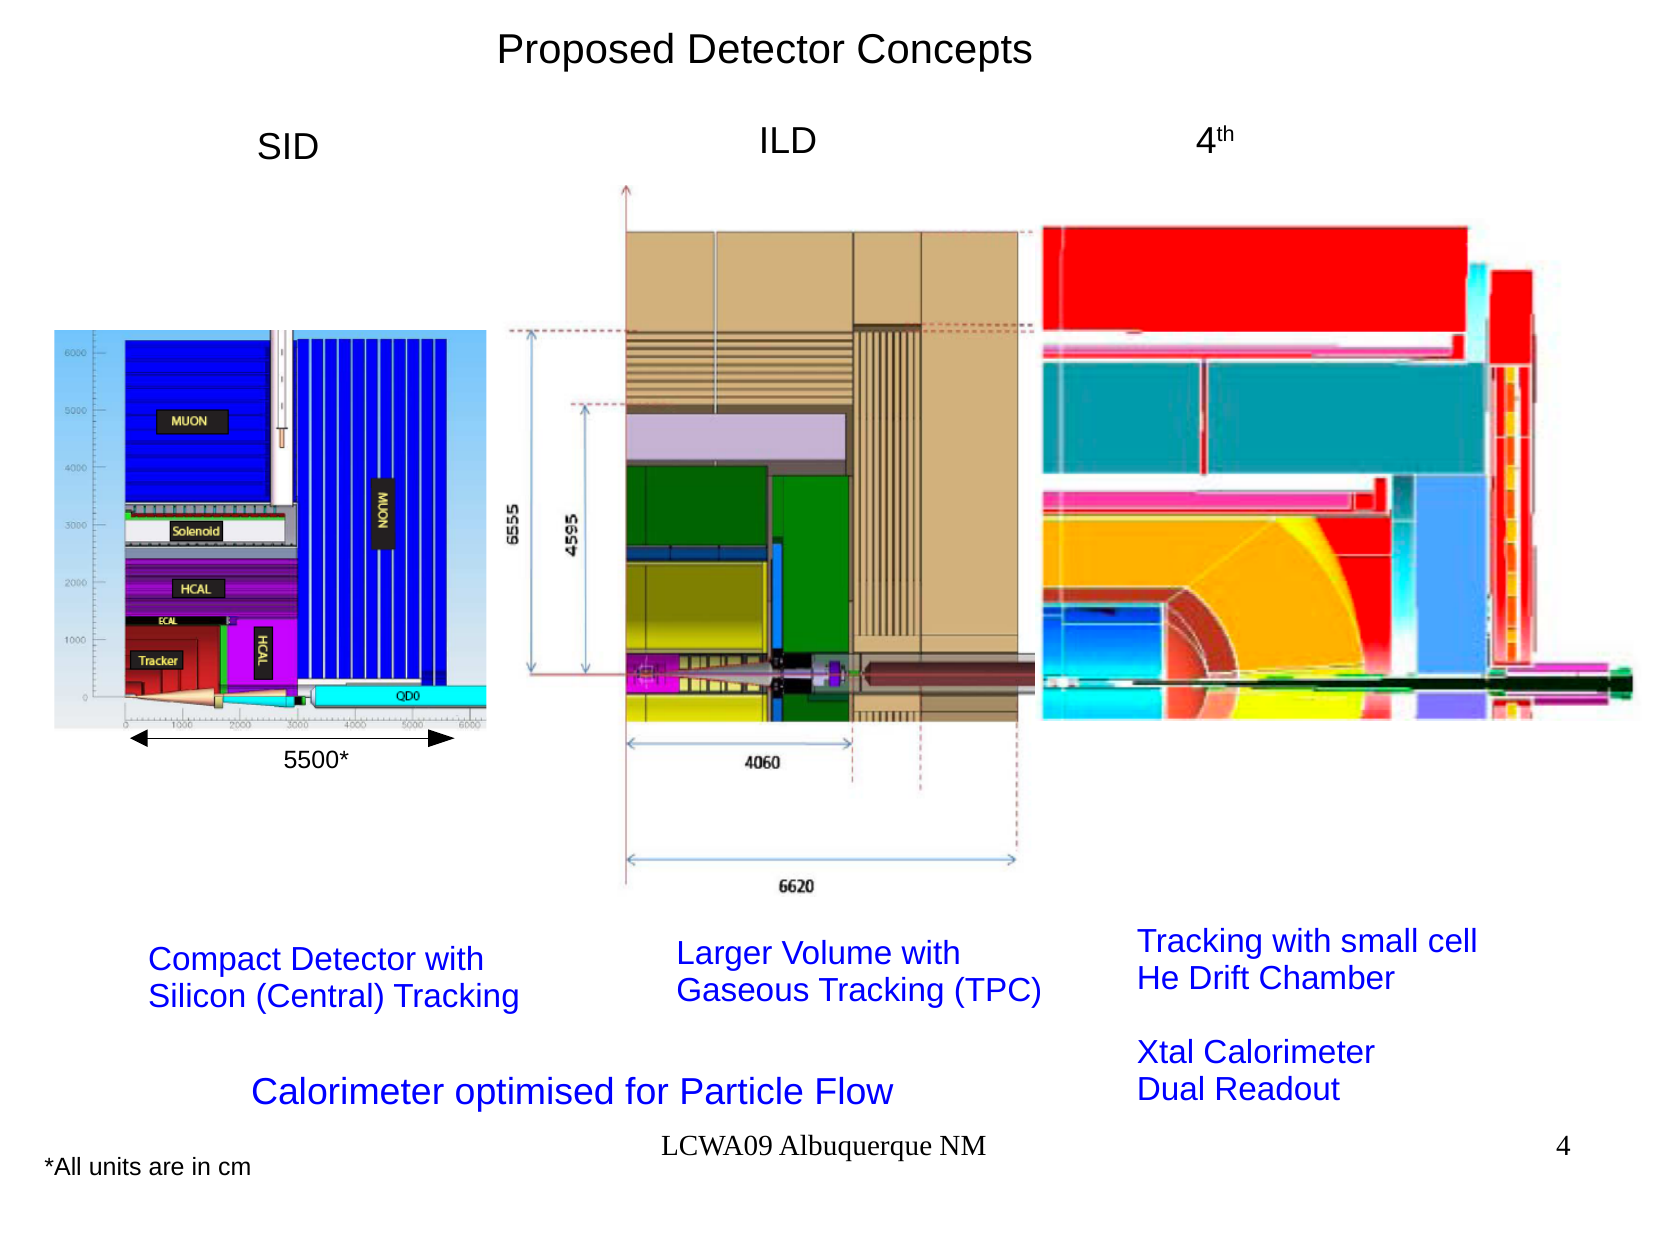

Proposed Detector Concepts
ILD
4th
SID
5500*
Tracking with small cell
He Drift Chamber
Xtal Calorimeter
Dual Readout
Larger Volume with
Gaseous Tracking (TPC)
Compact Detector with
Silicon (Central) Tracking
Calorimeter optimised for Particle Flow
LCWA09 albuquerque NM
4
*All units are in cm